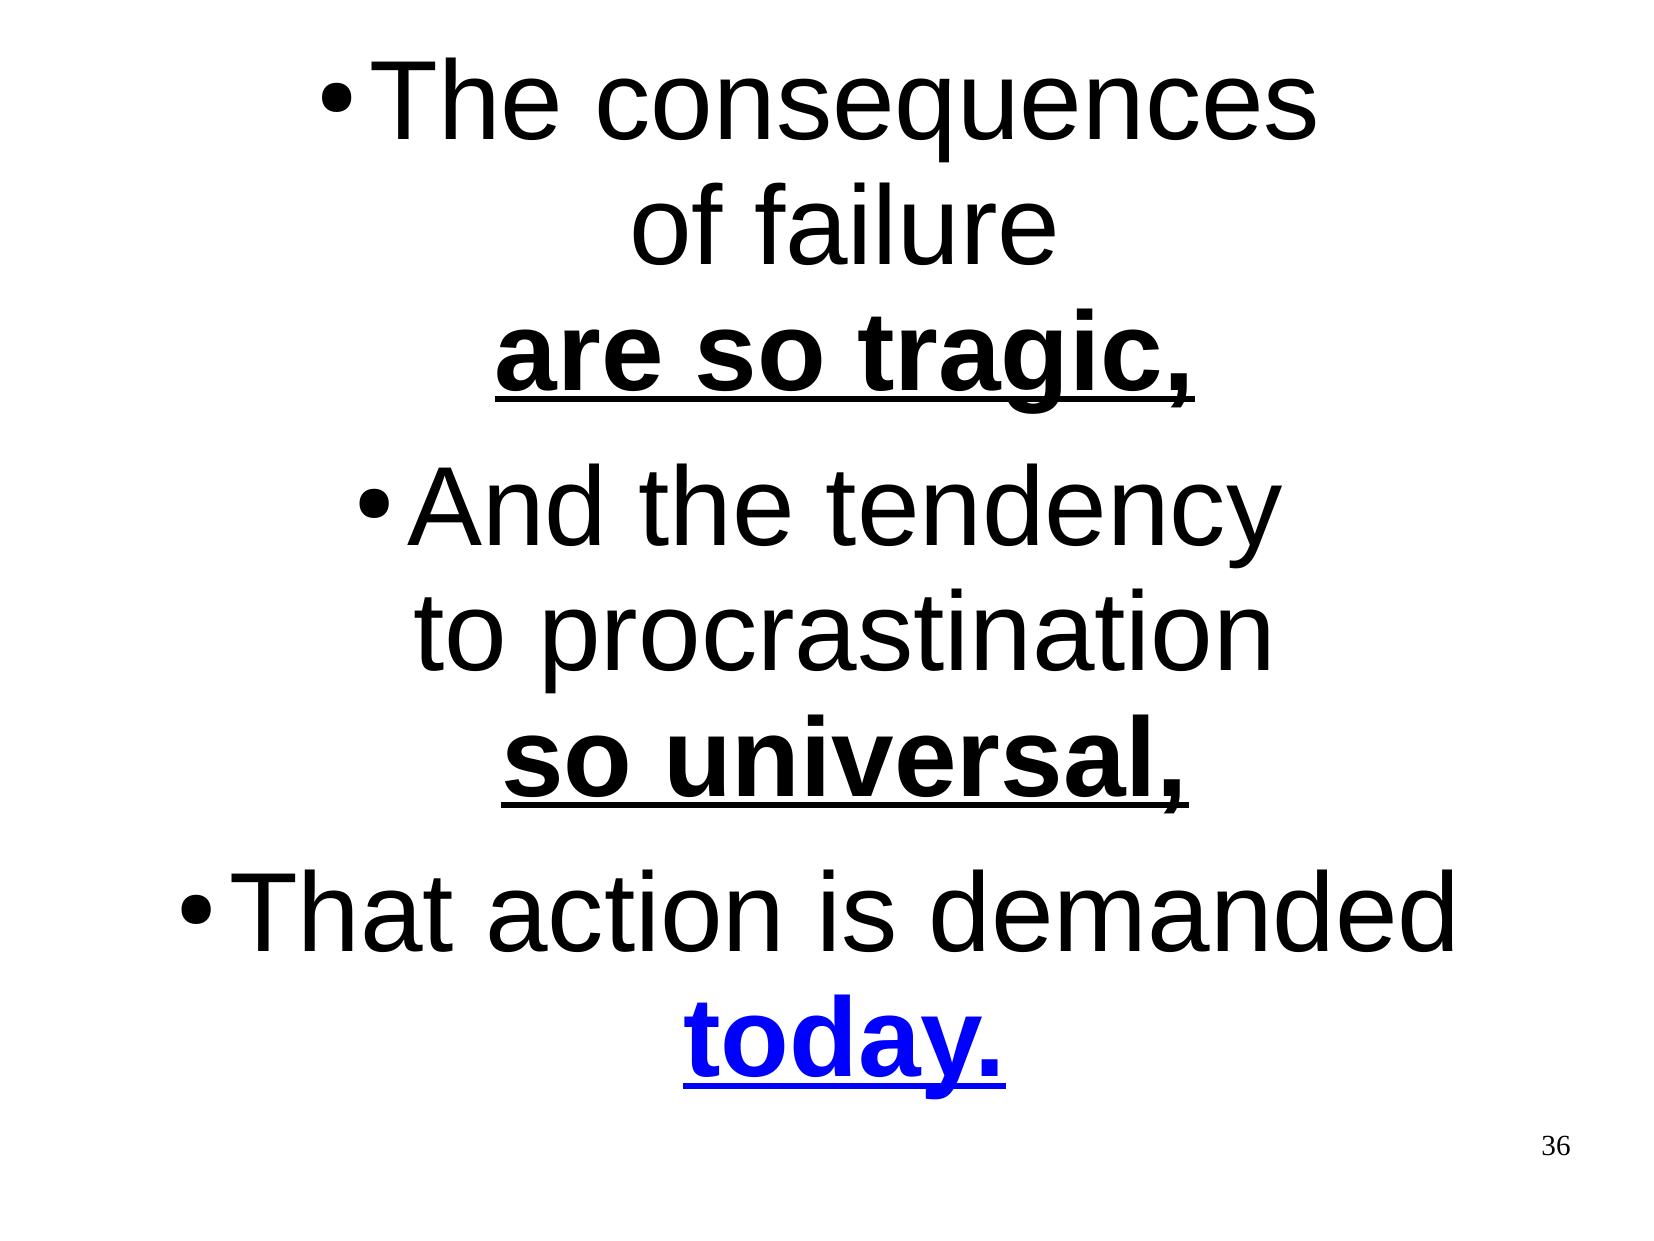

# The consequences of failure are so tragic,
And the tendency
to procrastination
so universal,
That action is demanded
today.
36